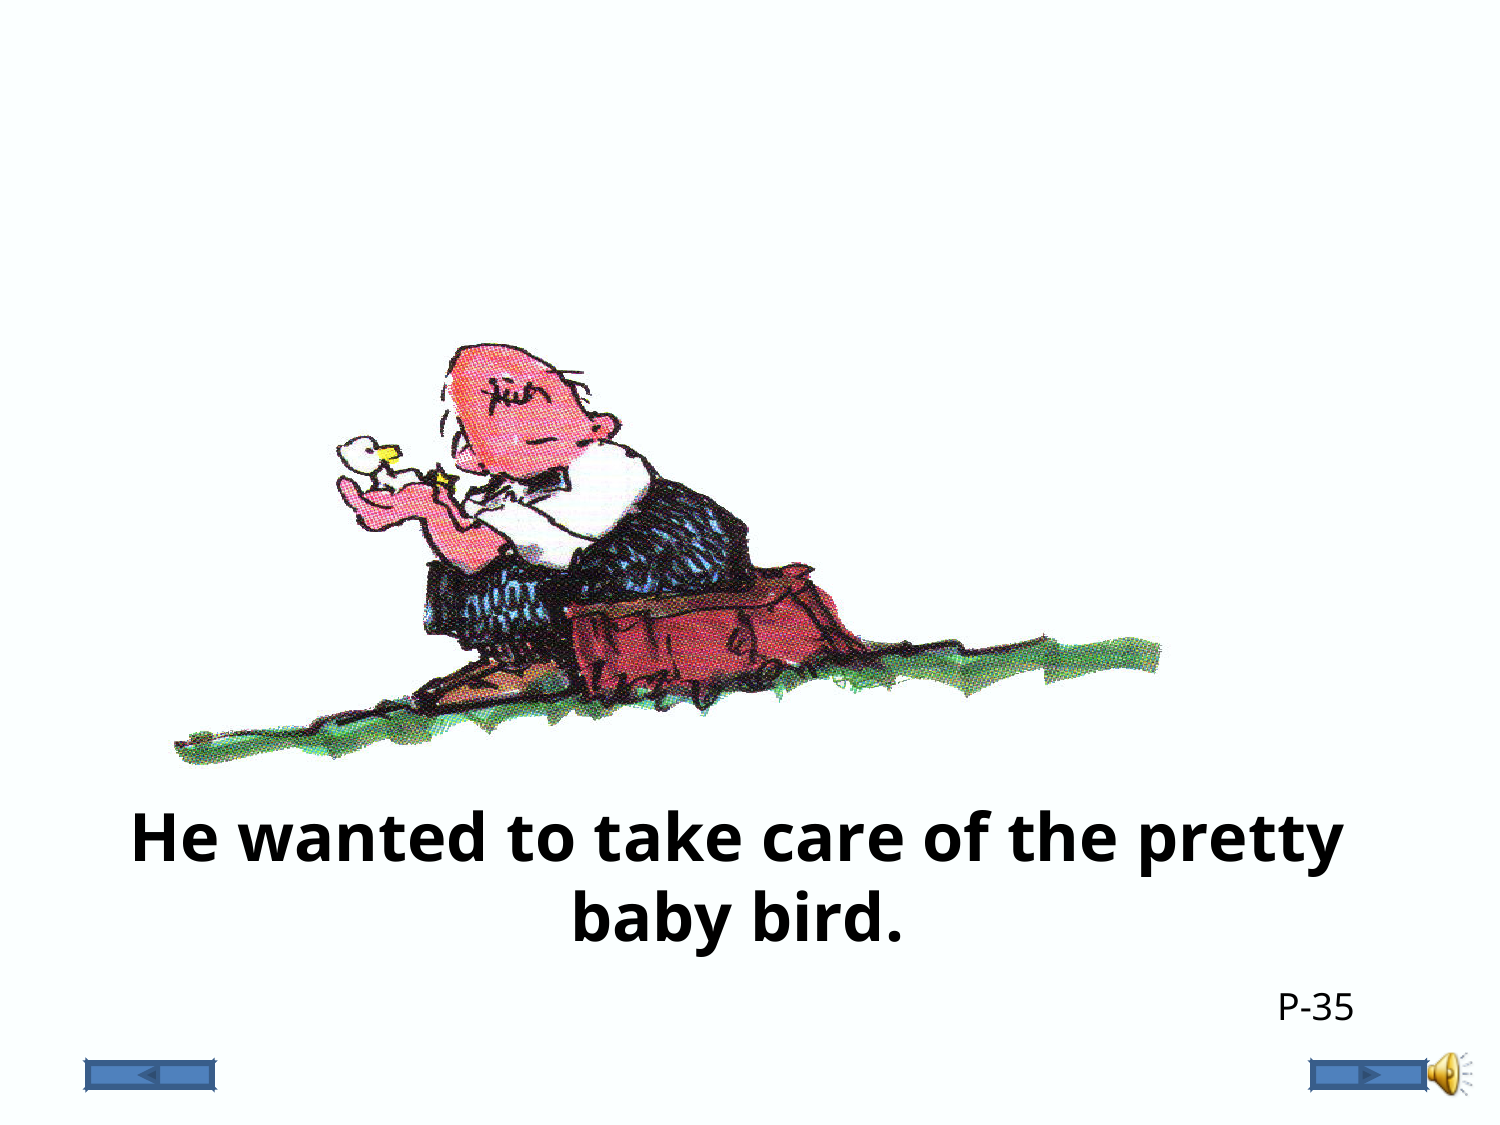

He wanted to take care of the pretty baby bird.
P-35